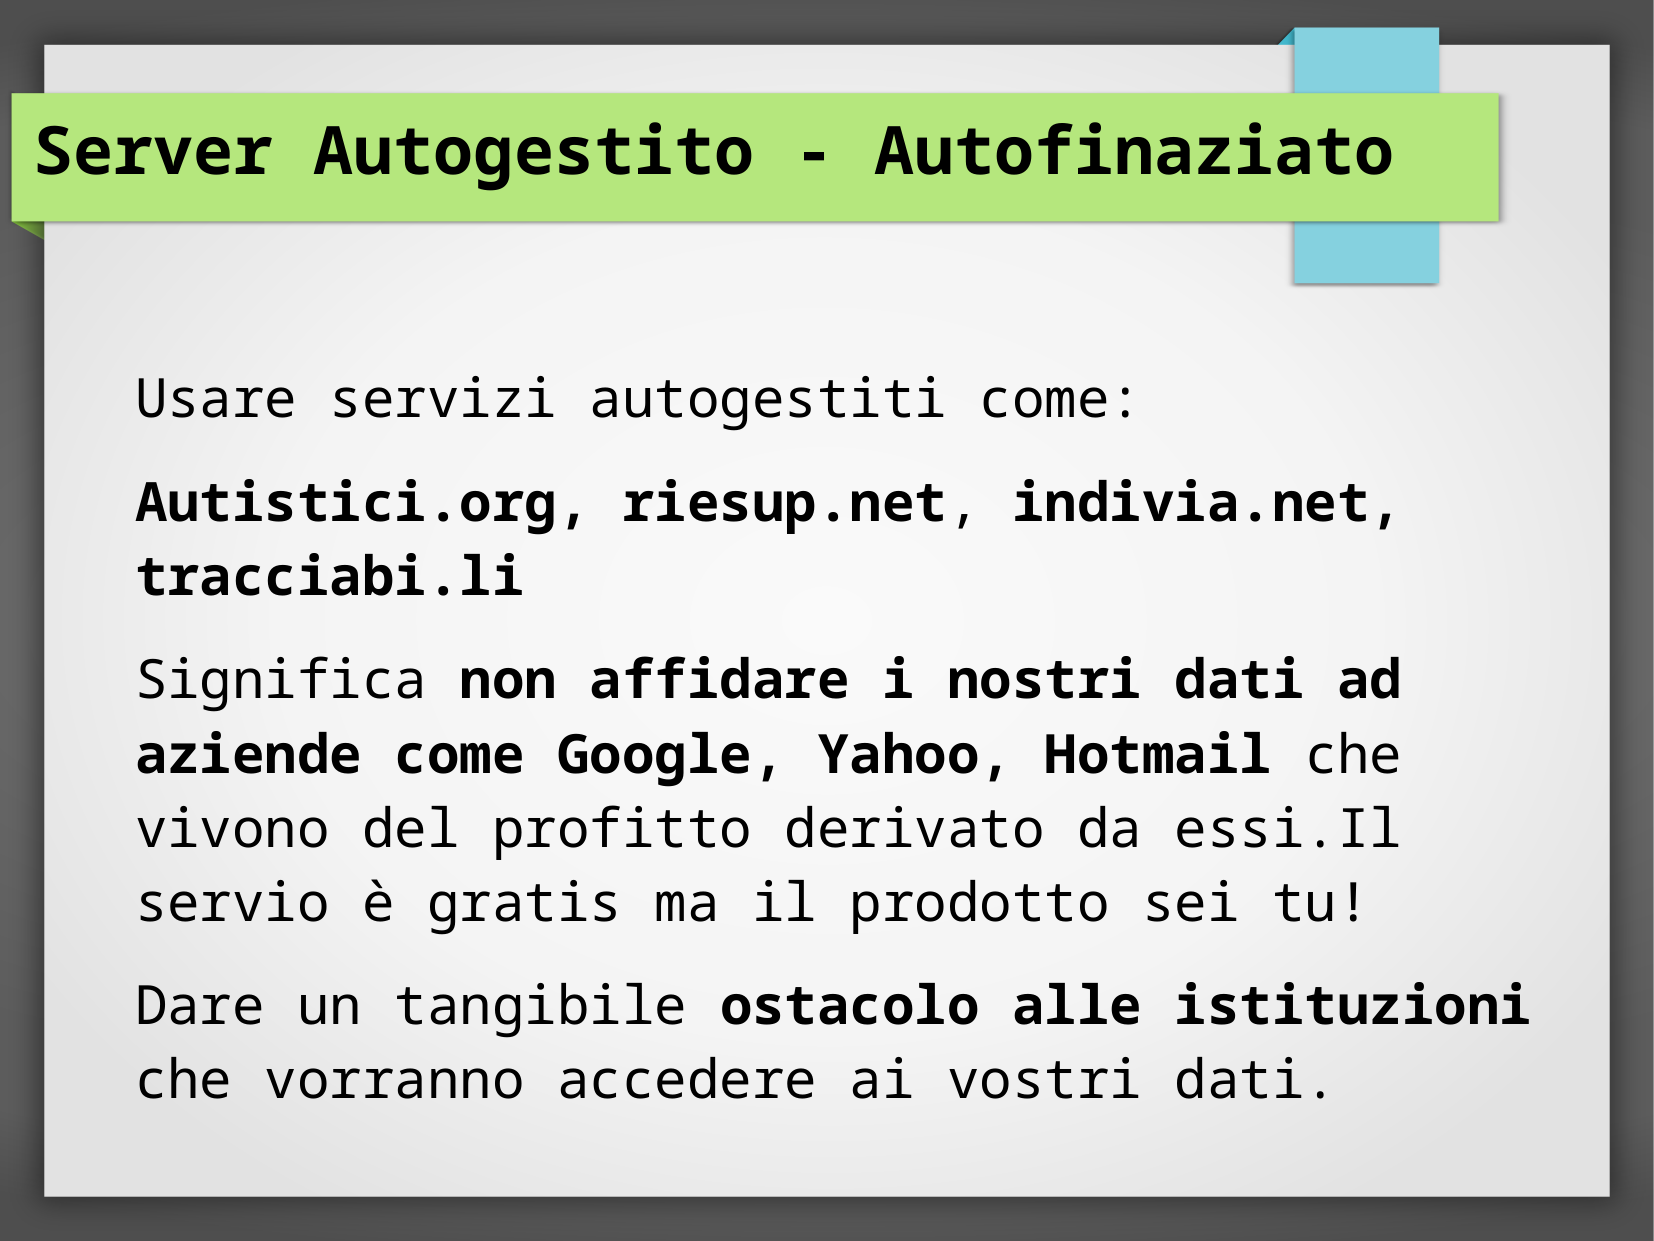

# Server Autogestito - Autofinaziato
Usare servizi autogestiti come:
Autistici.org, riesup.net, indivia.net, tracciabi.li
Significa non affidare i nostri dati ad aziende come Google, Yahoo, Hotmail che vivono del profitto derivato da essi.Il servio è gratis ma il prodotto sei tu!
Dare un tangibile ostacolo alle istituzioni che vorranno accedere ai vostri dati.